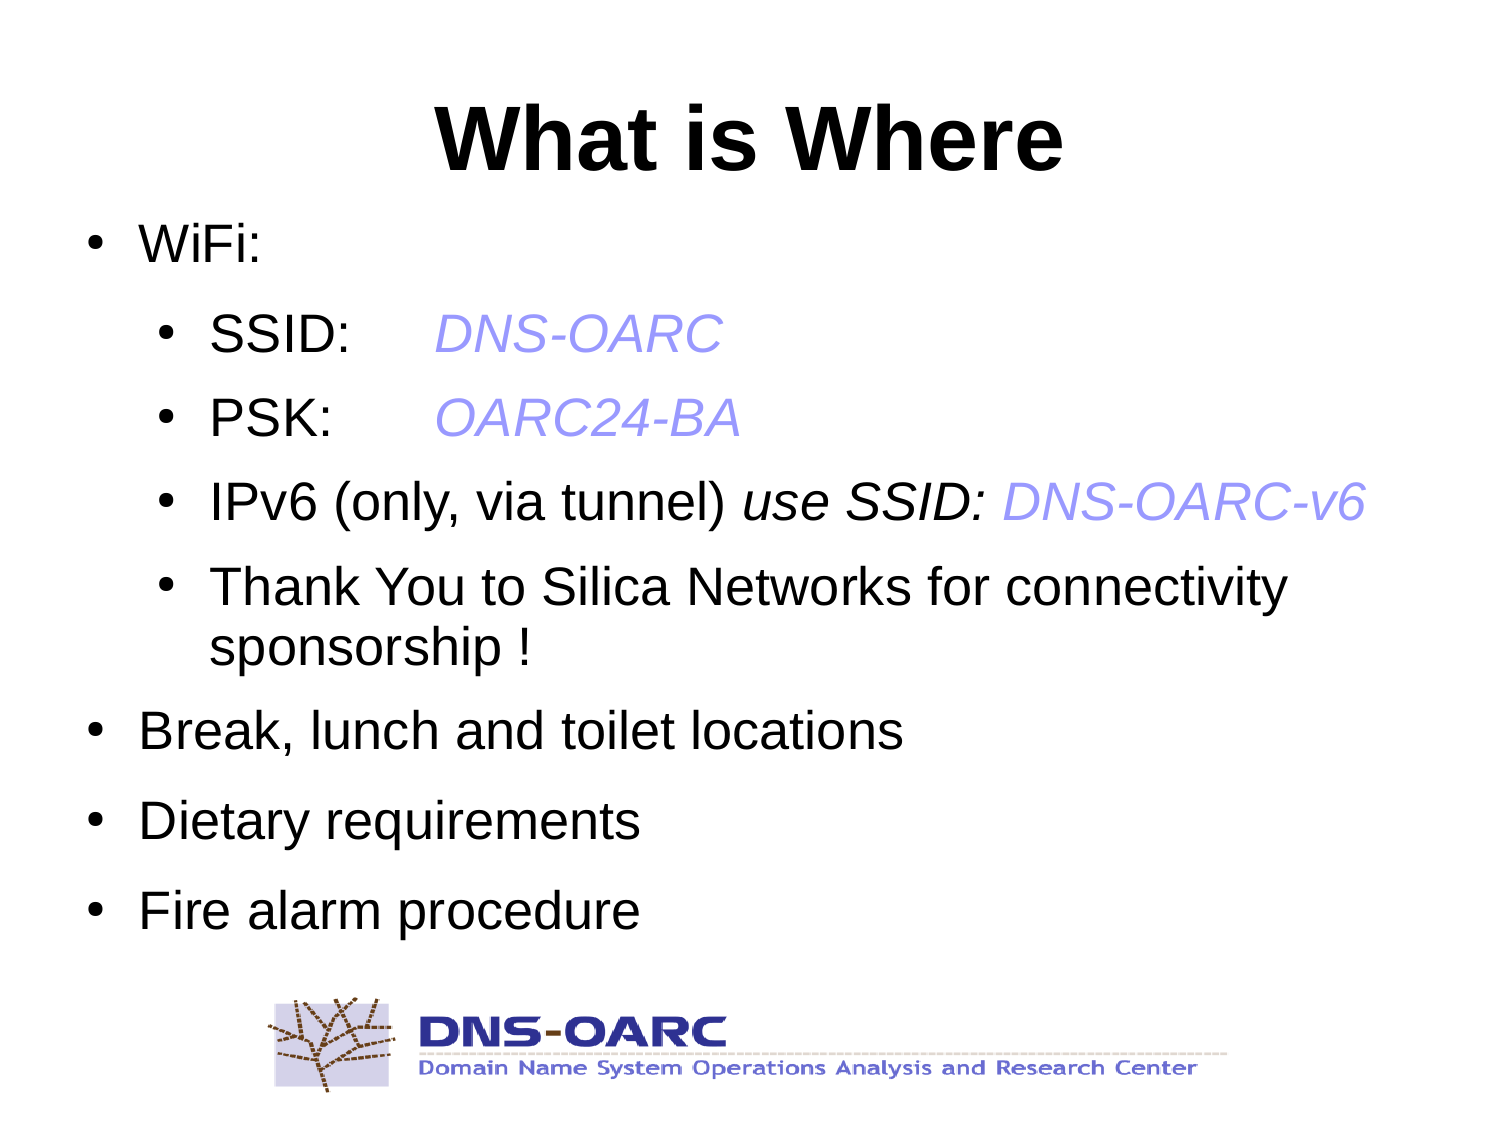

# What is Where
WiFi:
SSID:		DNS-OARC
PSK: 		OARC24-BA
IPv6 (only, via tunnel) use SSID: DNS-OARC-v6
Thank You to Silica Networks for connectivity sponsorship !
Break, lunch and toilet locations
Dietary requirements
Fire alarm procedure